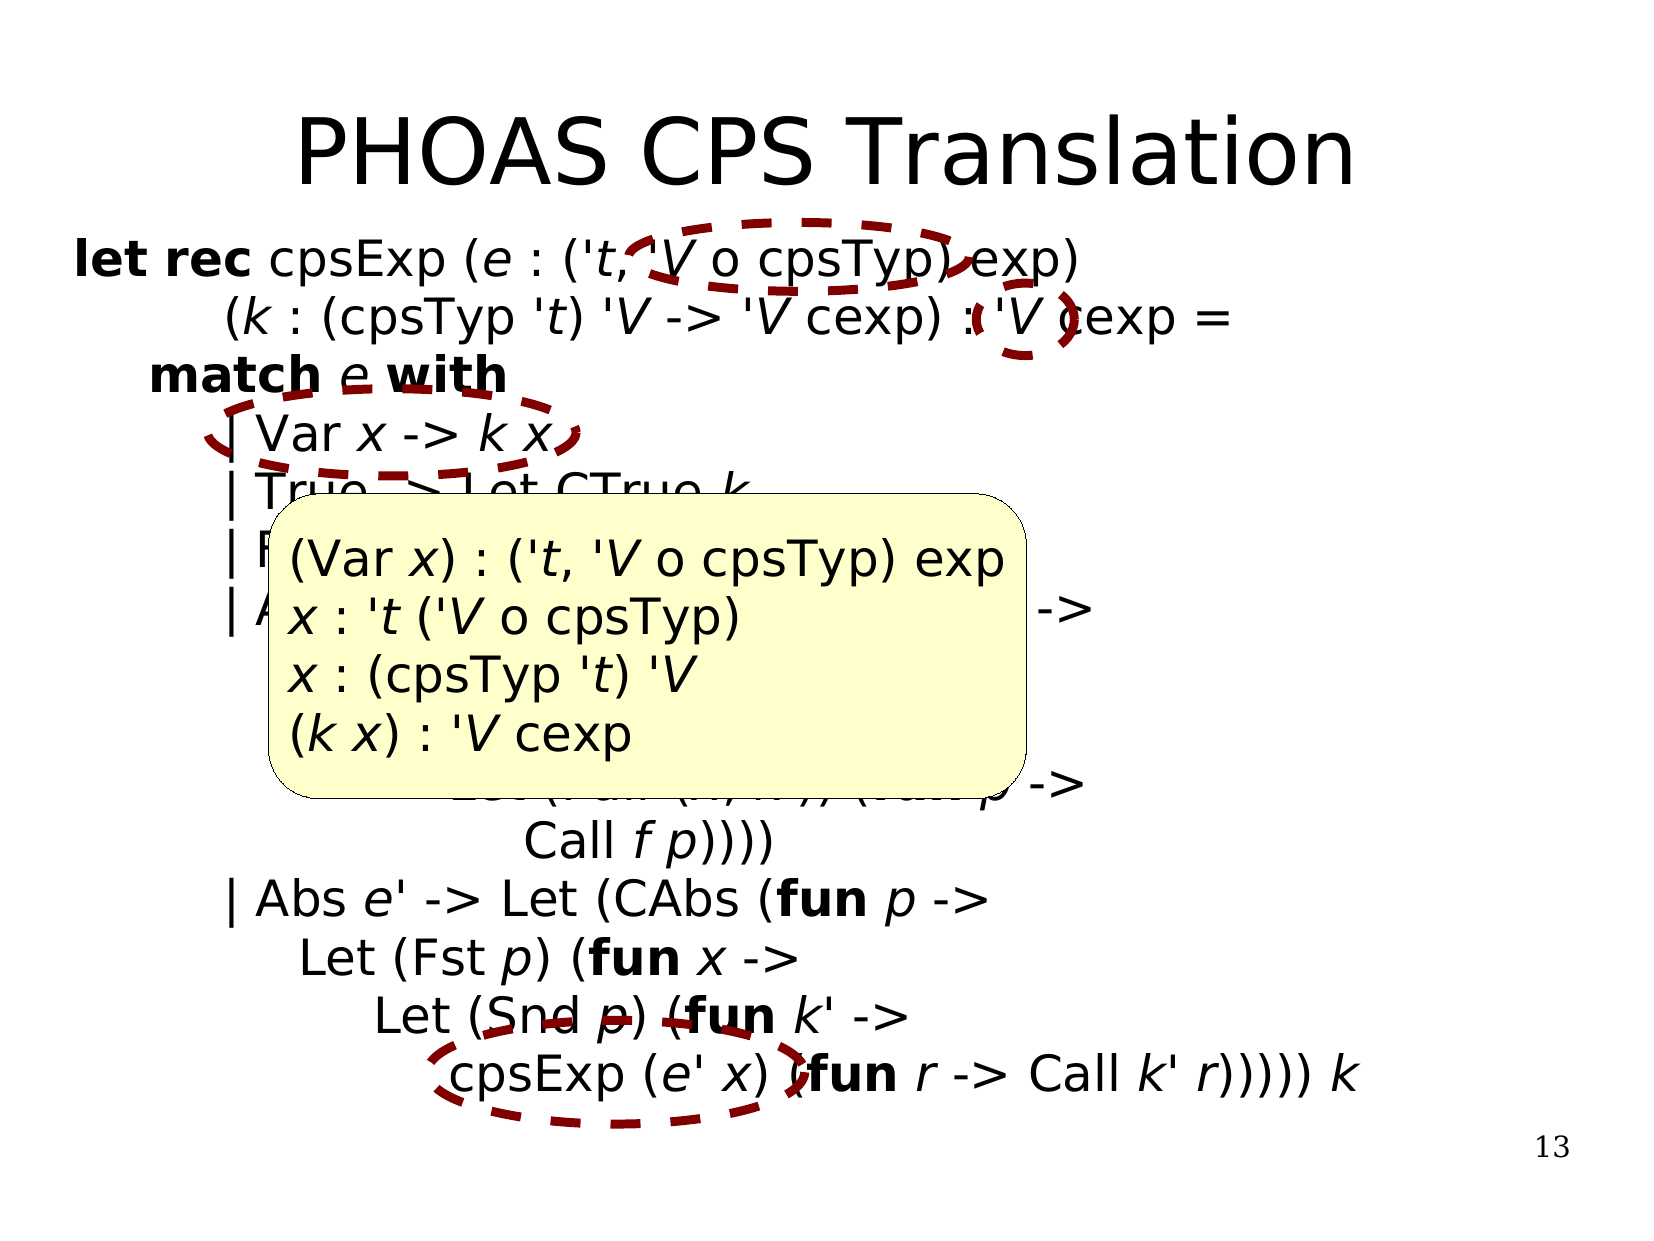

# PHOAS CPS Translation
let rec cpsExp (e : ('t, 'V o cpsTyp) exp)
		(k : (cpsTyp 't) 'V -> 'V cexp) : 'V cexp =
	match e with
		| Var x -> k x
		| True -> Let CTrue k
		| False -> Let CFalse k
		| App e1 e2 -> cpsExp e1 (fun f ->
			cpsExp e2 (fun x ->
				Let (CAbs k) (fun k' ->
					Let (Pair (x, k')) (fun p ->
						Call f p))))
		| Abs e' -> Let (CAbs (fun p ->
			Let (Fst p) (fun x ->
				Let (Snd p) (fun k' ->
					cpsExp (e' x) (fun r -> Call k' r))))) k
(Var x) : ('t, 'V o cpsTyp) exp
x : 't ('V o cpsTyp)
x : (cpsTyp 't) 'V
(k x) : 'V cexp
13